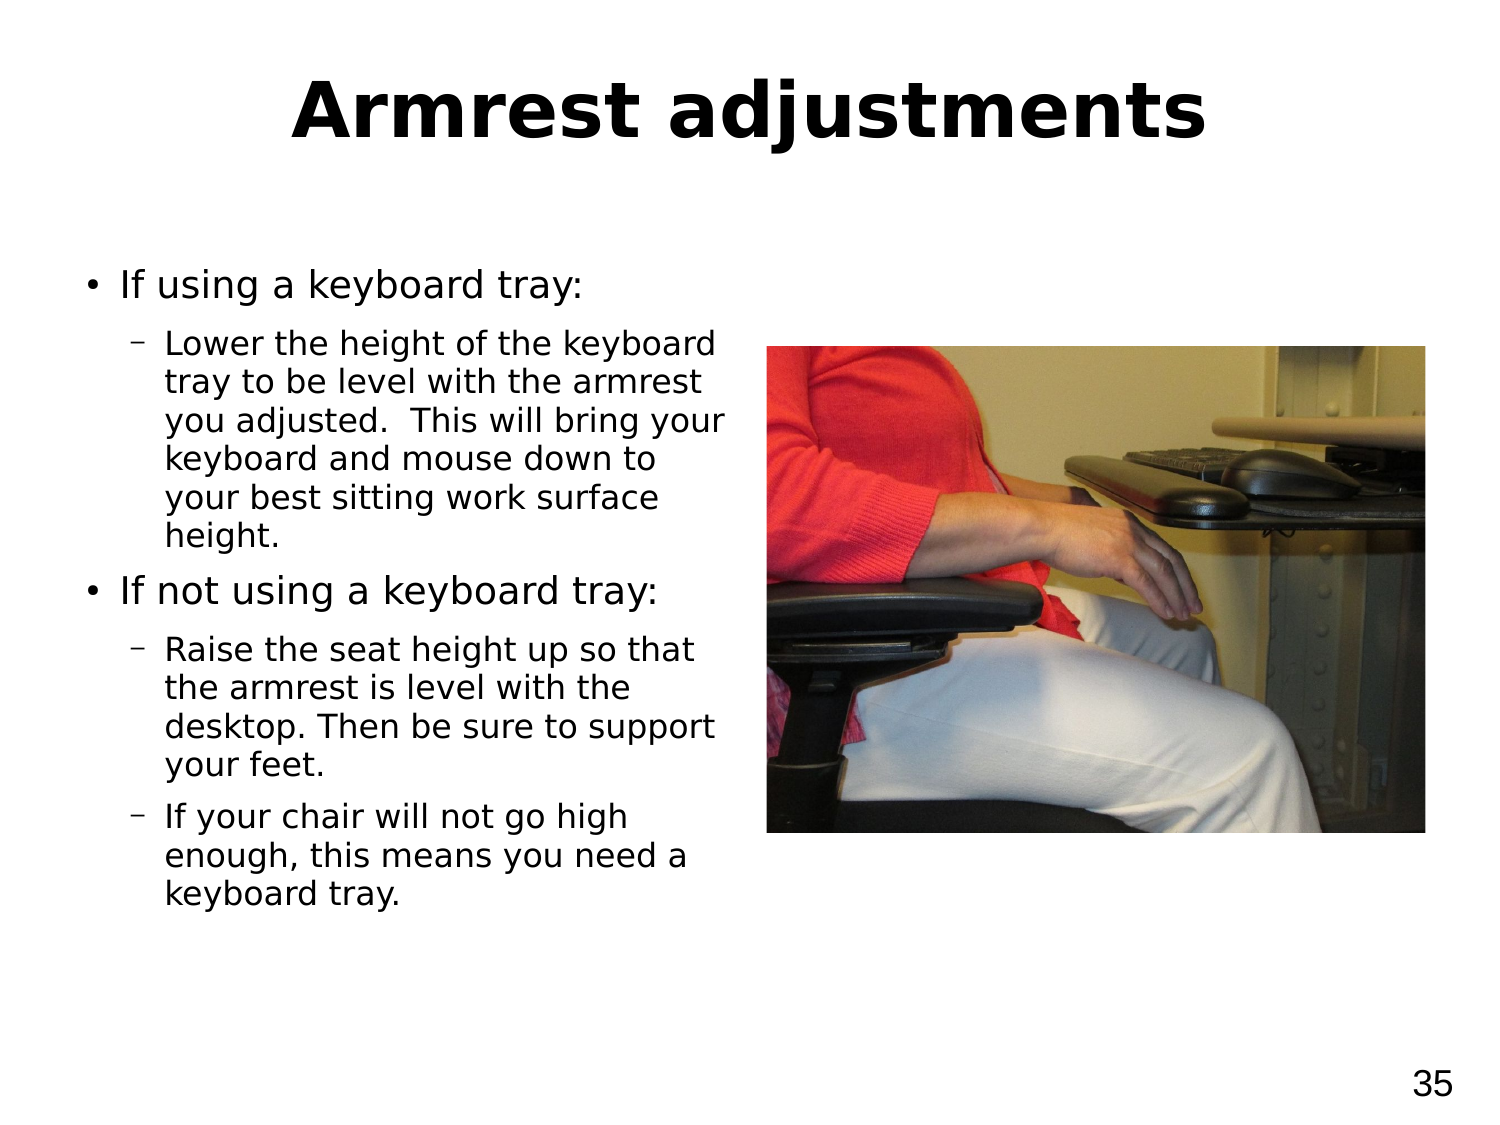

# Armrest adjustments
If using a keyboard tray:
Lower the height of the keyboard tray to be level with the armrest you adjusted. This will bring your keyboard and mouse down to your best sitting work surface height.
If not using a keyboard tray:
Raise the seat height up so that the armrest is level with the desktop. Then be sure to support your feet.
If your chair will not go high enough, this means you need a keyboard tray.